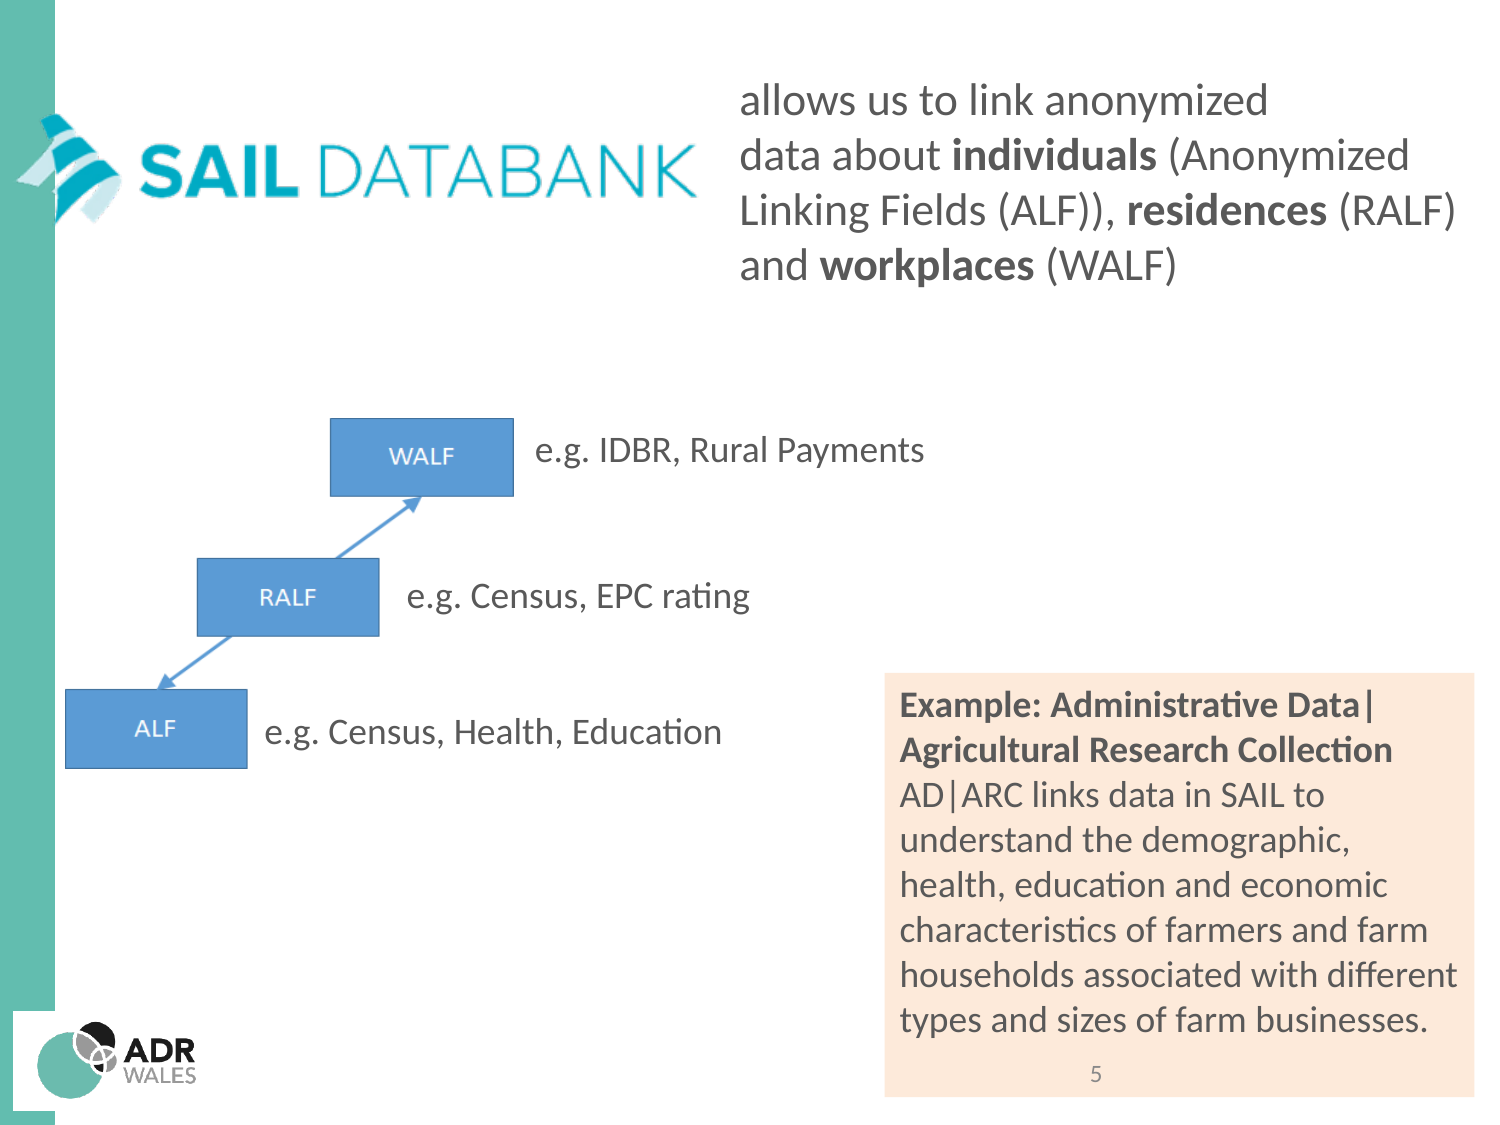

allows us to link anonymized data about individuals (Anonymized Linking Fields (ALF)), residences (RALF) and workplaces (WALF)
e.g. IDBR, Rural Payments
e.g. Census, EPC rating
Example: Administrative Data| Agricultural Research Collection
AD|ARC links data in SAIL to understand the demographic, health, education and economic characteristics of farmers and farm households associated with different types and sizes of farm businesses.
e.g. Census, Health, Education